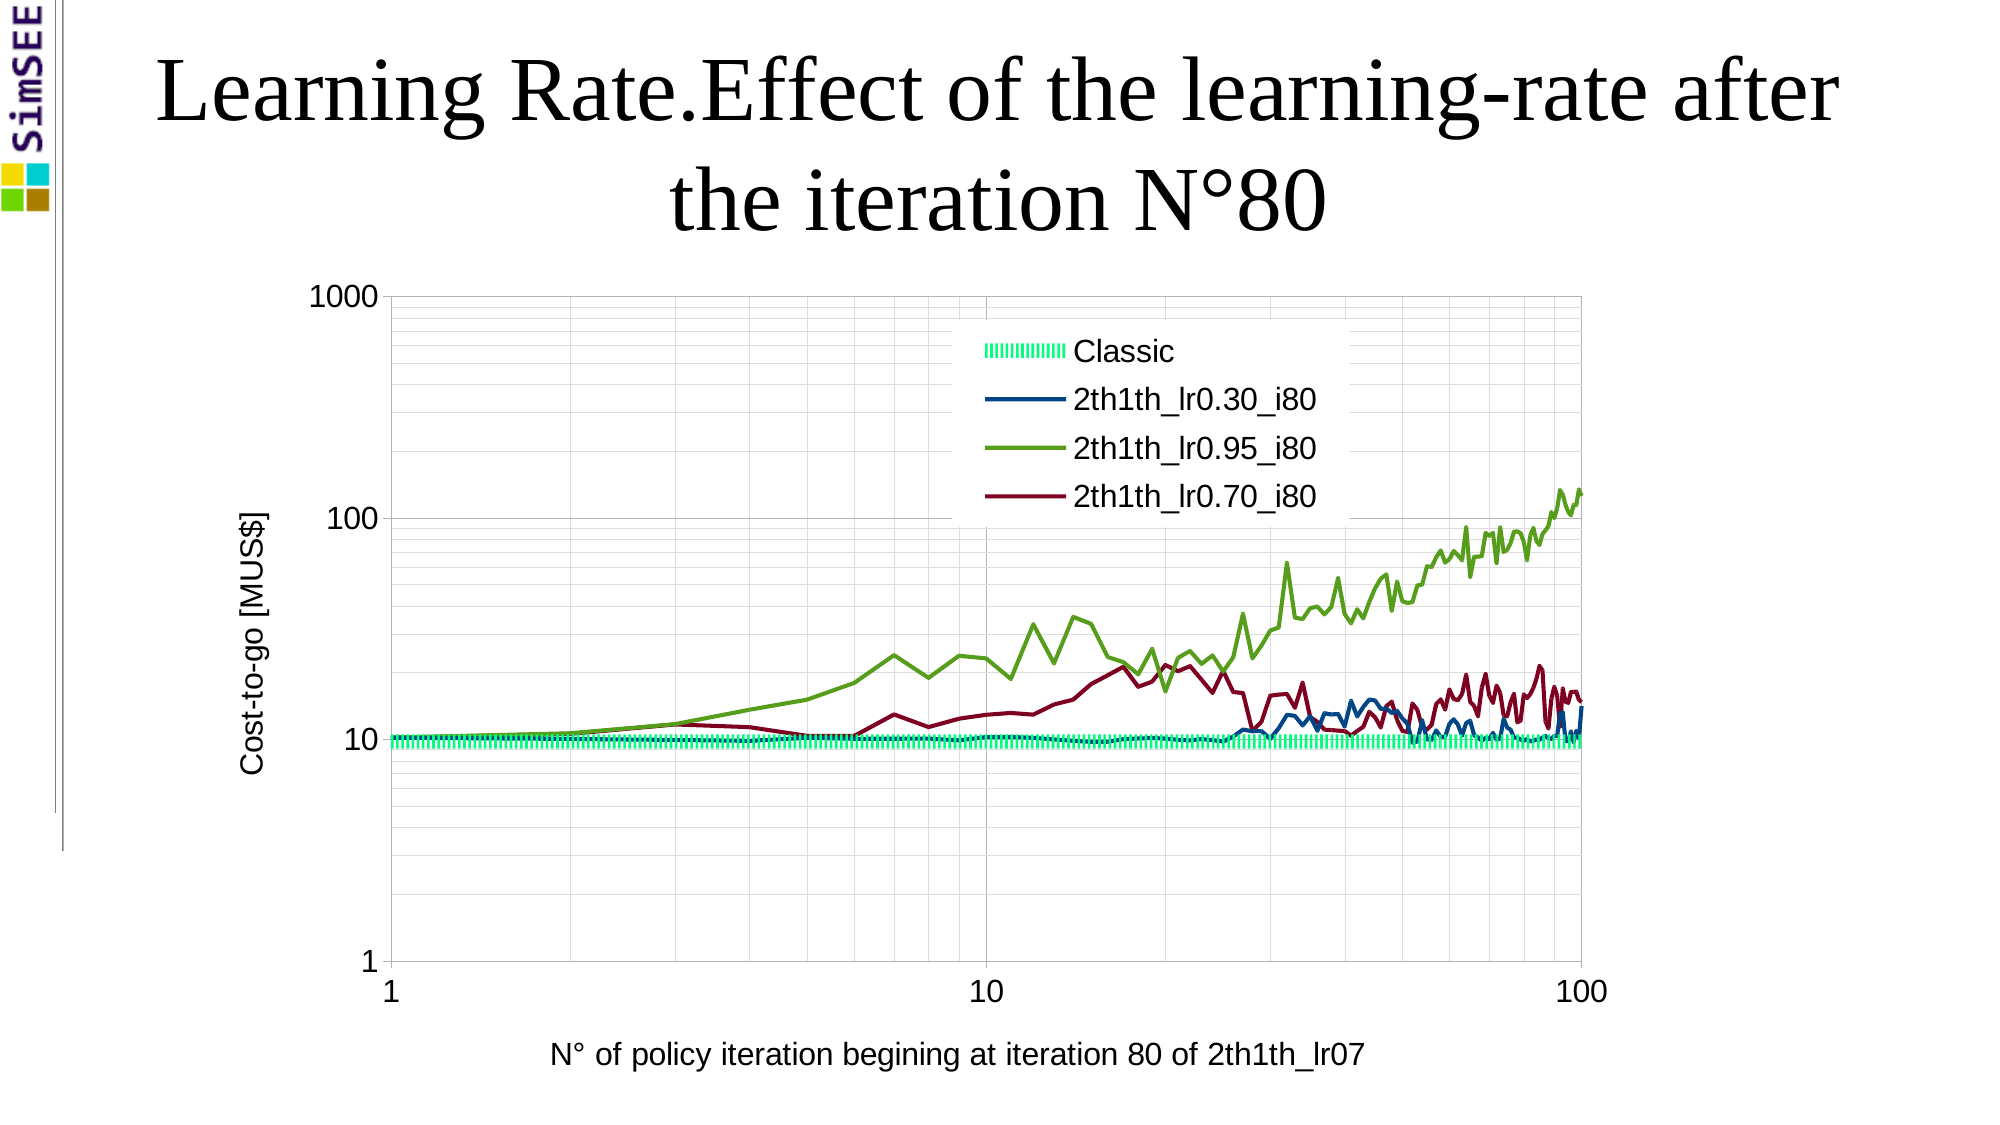

# Learning Rate.Effect of the learning-rate after the iteration N°80